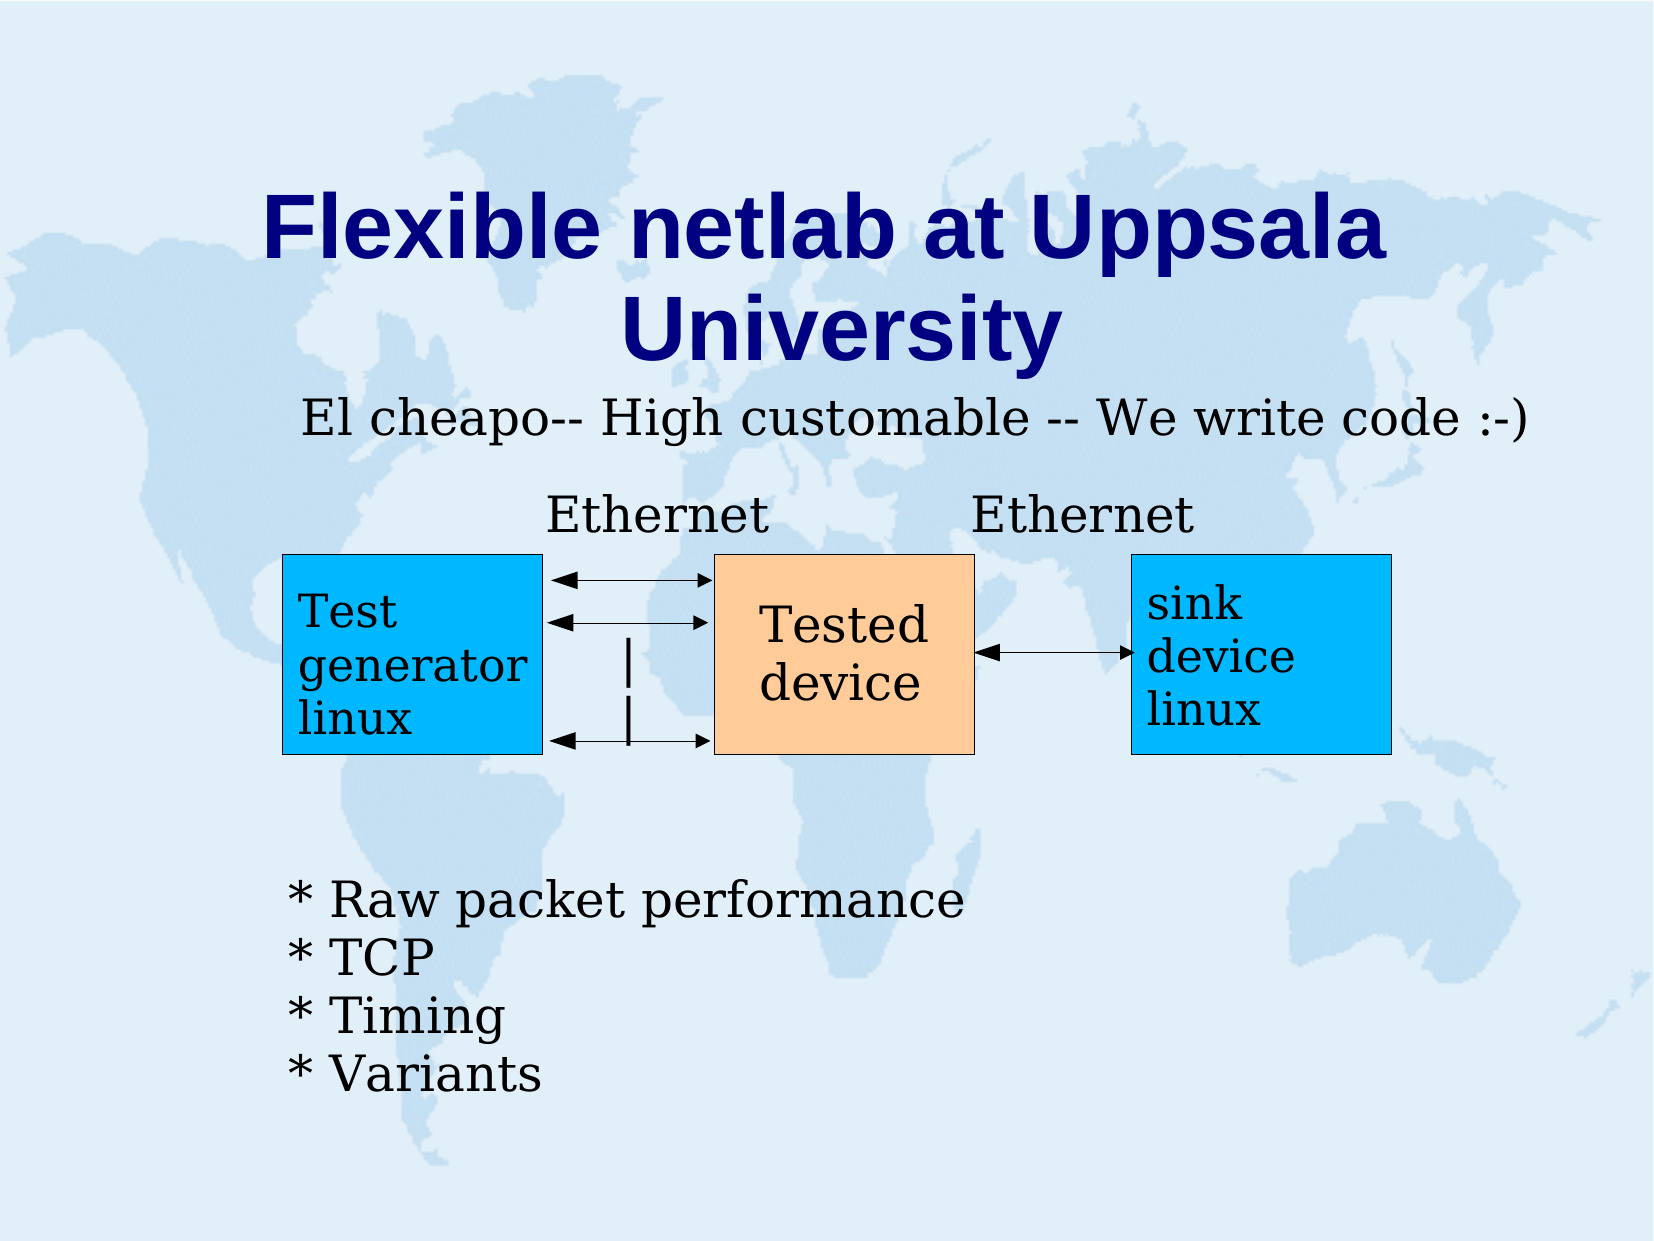

# Flexible netlab at Uppsala University
El cheapo-- High customable -- We write code :-)
Ethernet
	|
	|
Ethernet
Tested
device
sink
device
linux
Test generator
linux
* Raw packet performance
* TCP
* Timing
* Variants